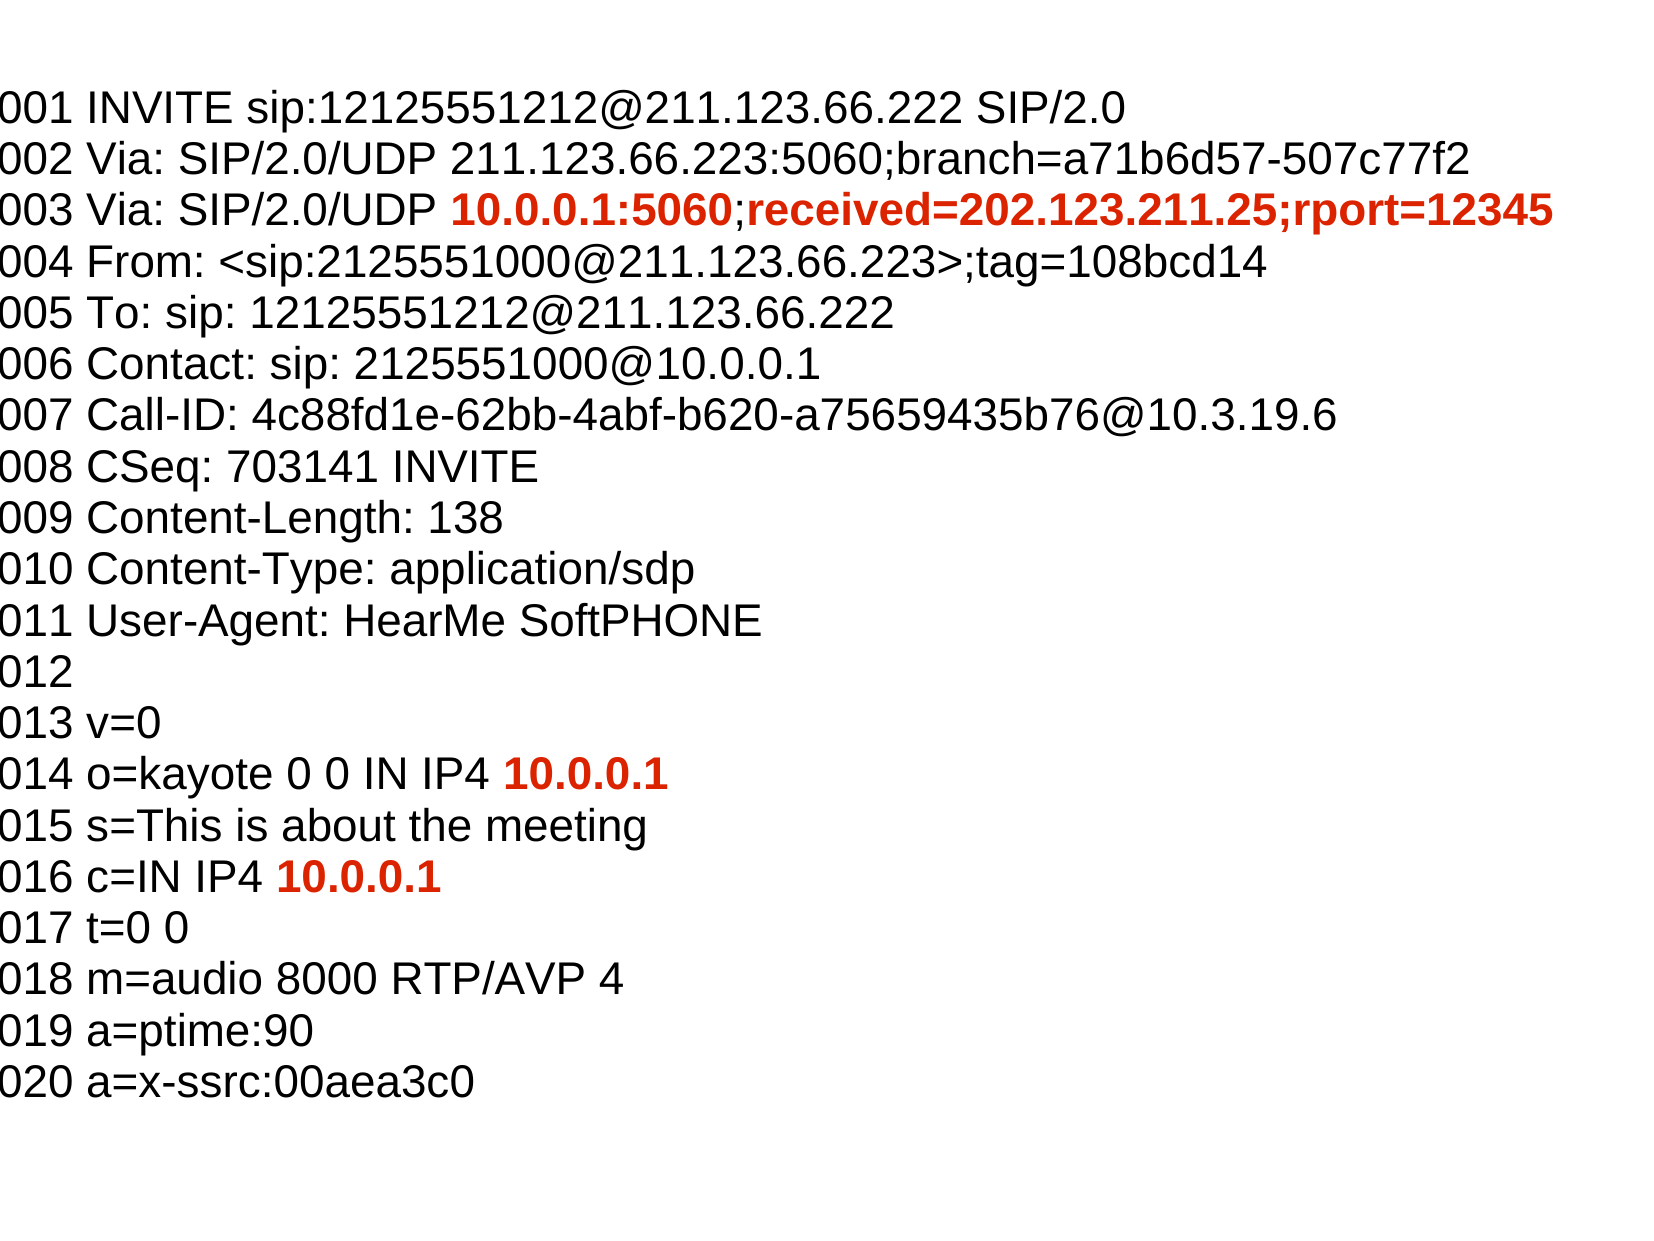

001 INVITE sip:12125551212@211.123.66.222 SIP/2.0
002 Via: SIP/2.0/UDP 211.123.66.223:5060;branch=a71b6d57-507c77f2
003 Via: SIP/2.0/UDP 10.0.0.1:5060;received=202.123.211.25;rport=12345
004 From: <sip:2125551000@211.123.66.223>;tag=108bcd14
005 To: sip: 12125551212@211.123.66.222
006 Contact: sip: 2125551000@10.0.0.1
007 Call-ID: 4c88fd1e-62bb-4abf-b620-a75659435b76@10.3.19.6
008 CSeq: 703141 INVITE
009 Content-Length: 138
010 Content-Type: application/sdp
011 User-Agent: HearMe SoftPHONE
012
013 v=0
014 o=kayote 0 0 IN IP4 10.0.0.1
015 s=This is about the meeting
016 c=IN IP4 10.0.0.1
017 t=0 0
018 m=audio 8000 RTP/AVP 4
019 a=ptime:90
020 a=x-ssrc:00aea3c0
#